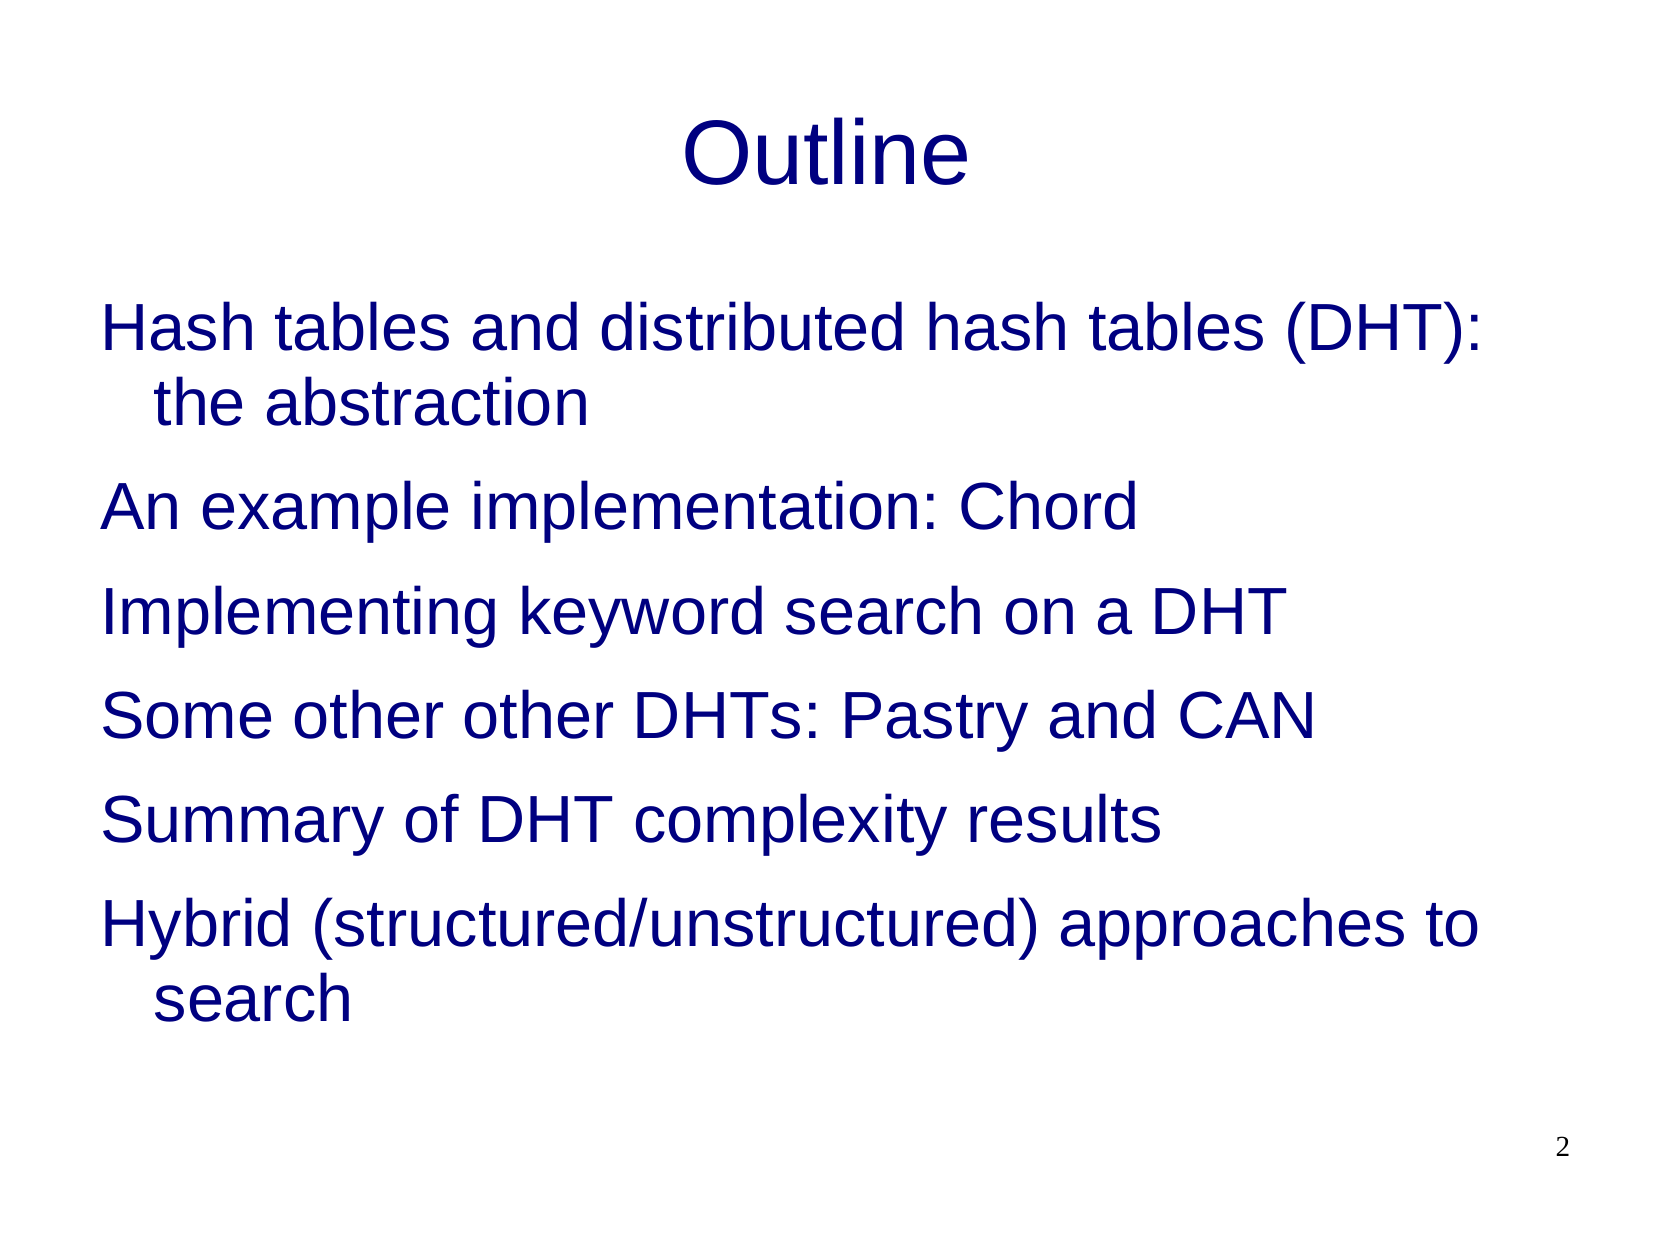

# Outline
Hash tables and distributed hash tables (DHT): the abstraction
An example implementation: Chord
Implementing keyword search on a DHT
Some other other DHTs: Pastry and CAN
Summary of DHT complexity results
Hybrid (structured/unstructured) approaches to search
2